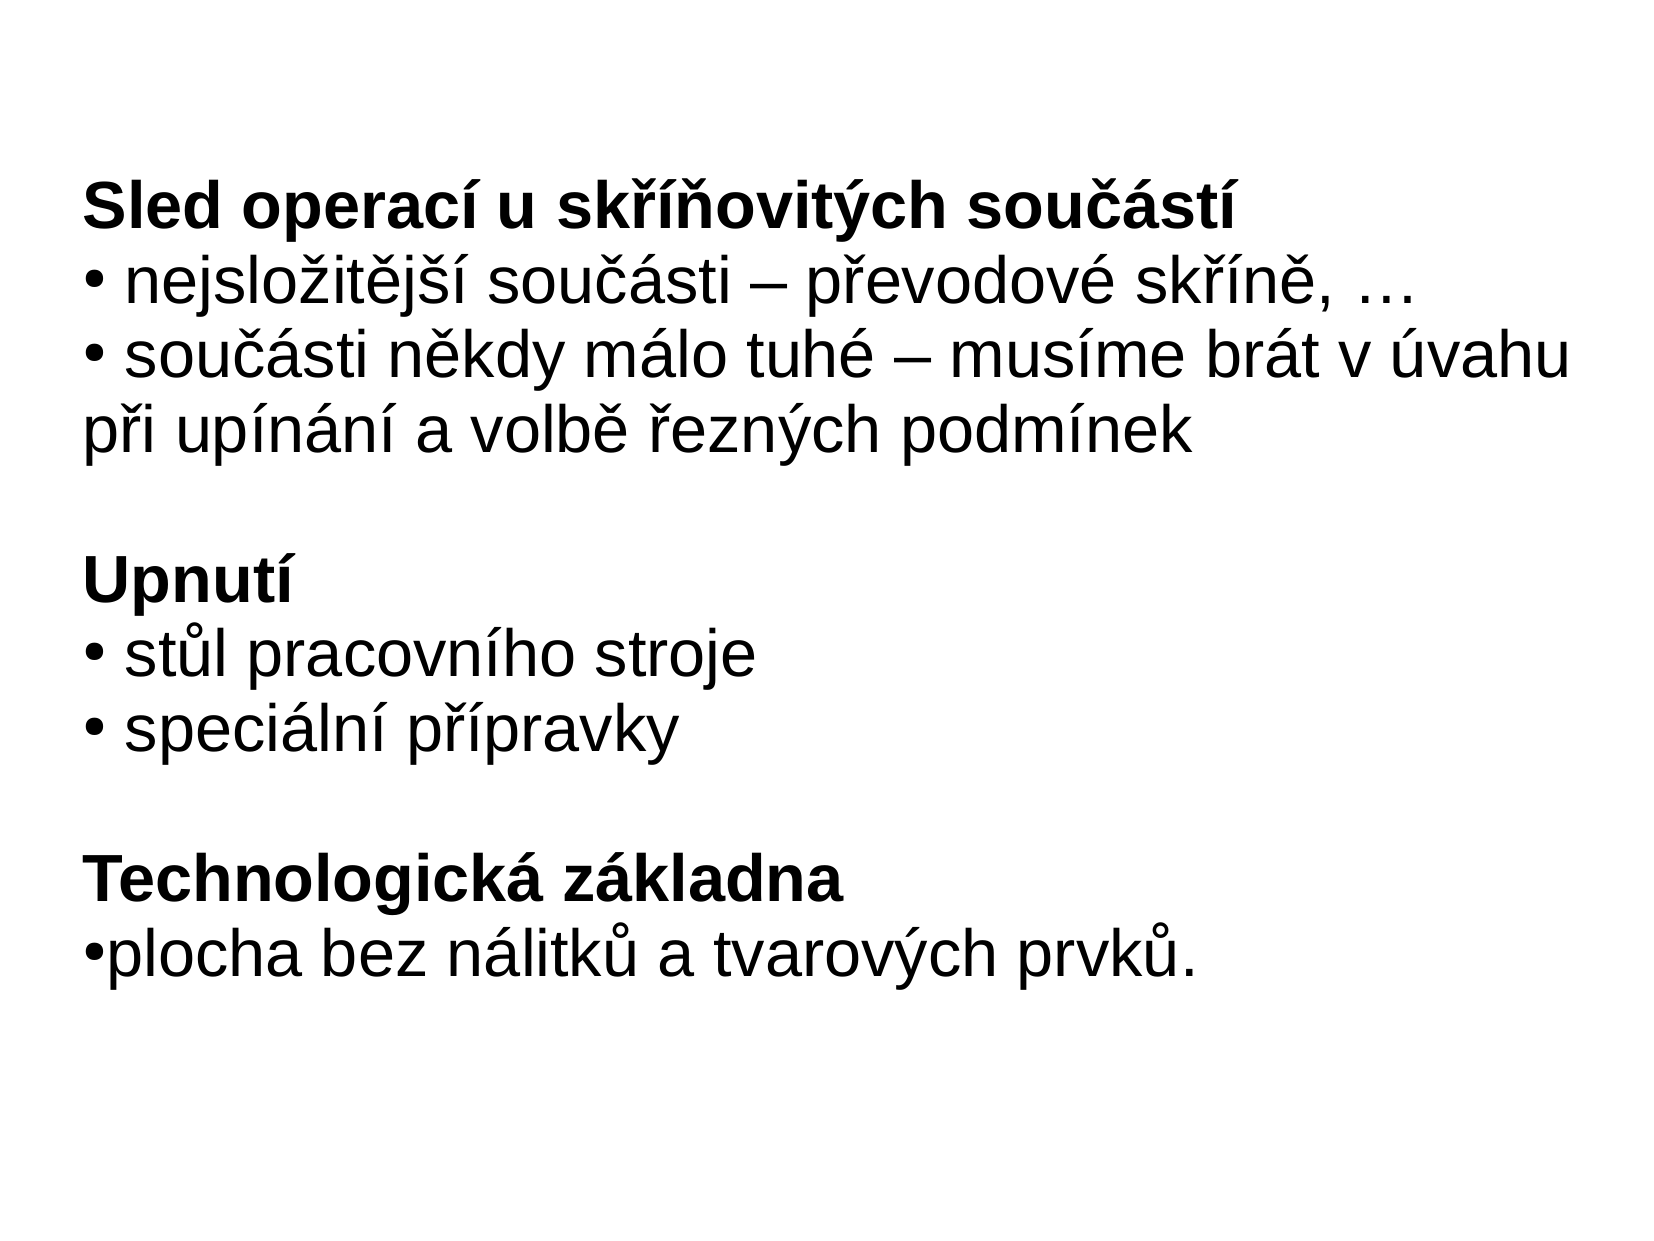

# Sled operací u skříňovitých součástí
 nejsložitější součásti – převodové skříně, …
 součásti někdy málo tuhé – musíme brát v úvahu při upínání a volbě řezných podmínek
Upnutí
 stůl pracovního stroje
 speciální přípravky
Technologická základna
plocha bez nálitků a tvarových prvků.